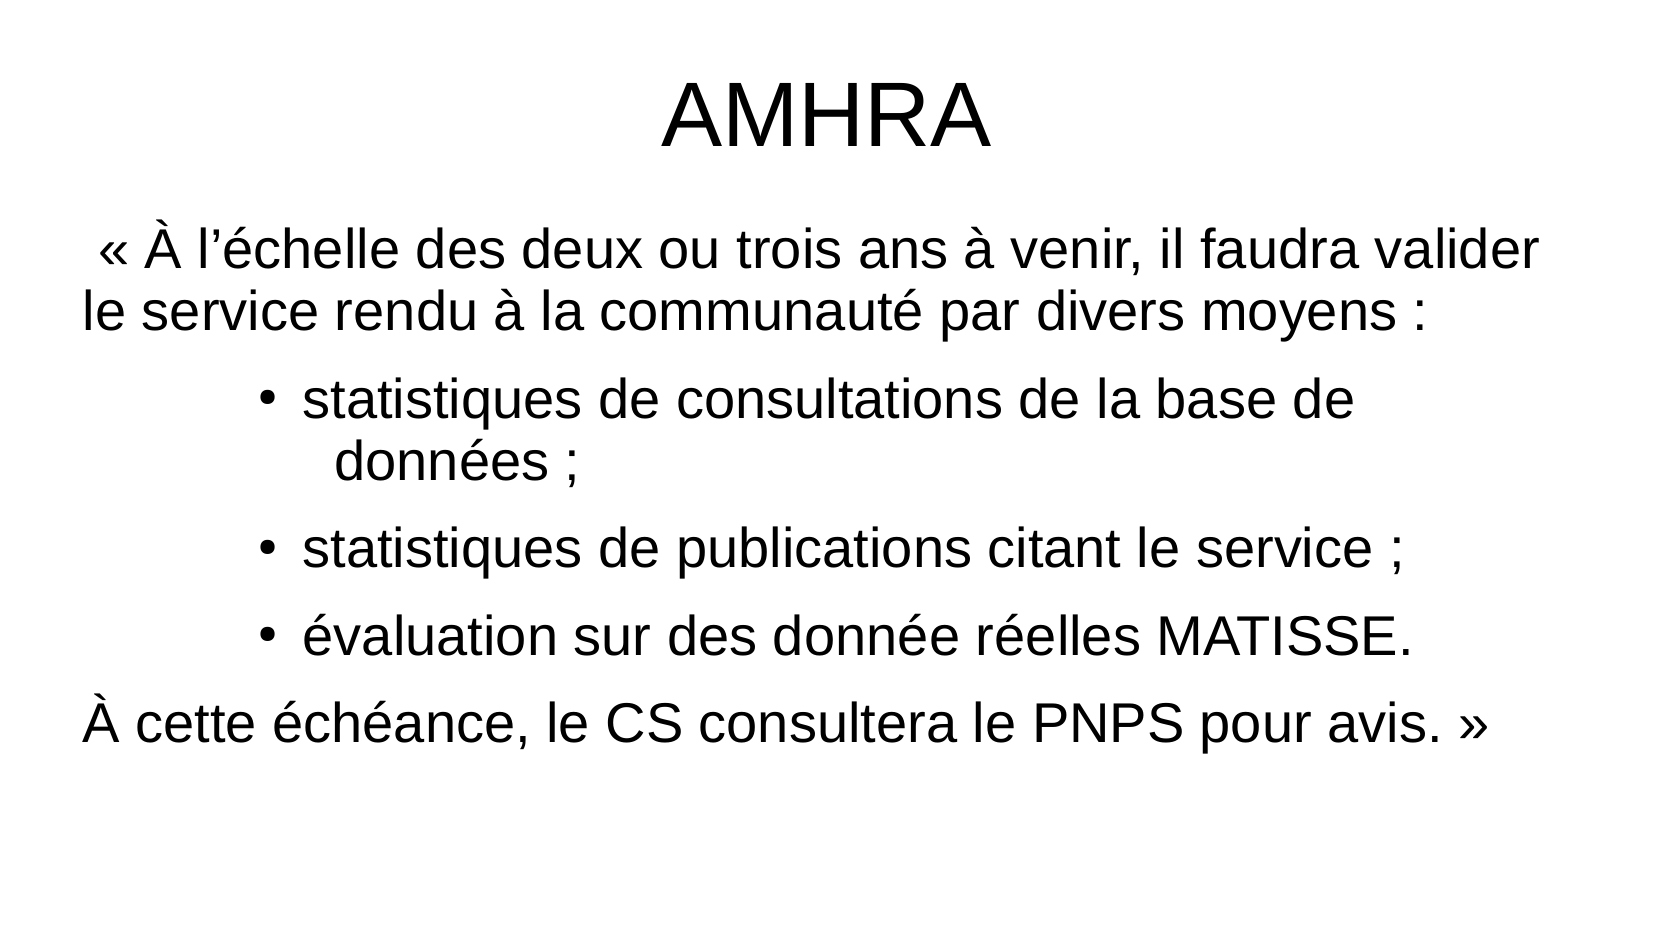

# AMHRA
 « À l’échelle des deux ou trois ans à venir, il faudra valider le service rendu à la communauté par divers moyens :
statistiques de consultations de la base de données ;
statistiques de publications citant le service ;
évaluation sur des donnée réelles MATISSE.
À cette échéance, le CS consultera le PNPS pour avis. »